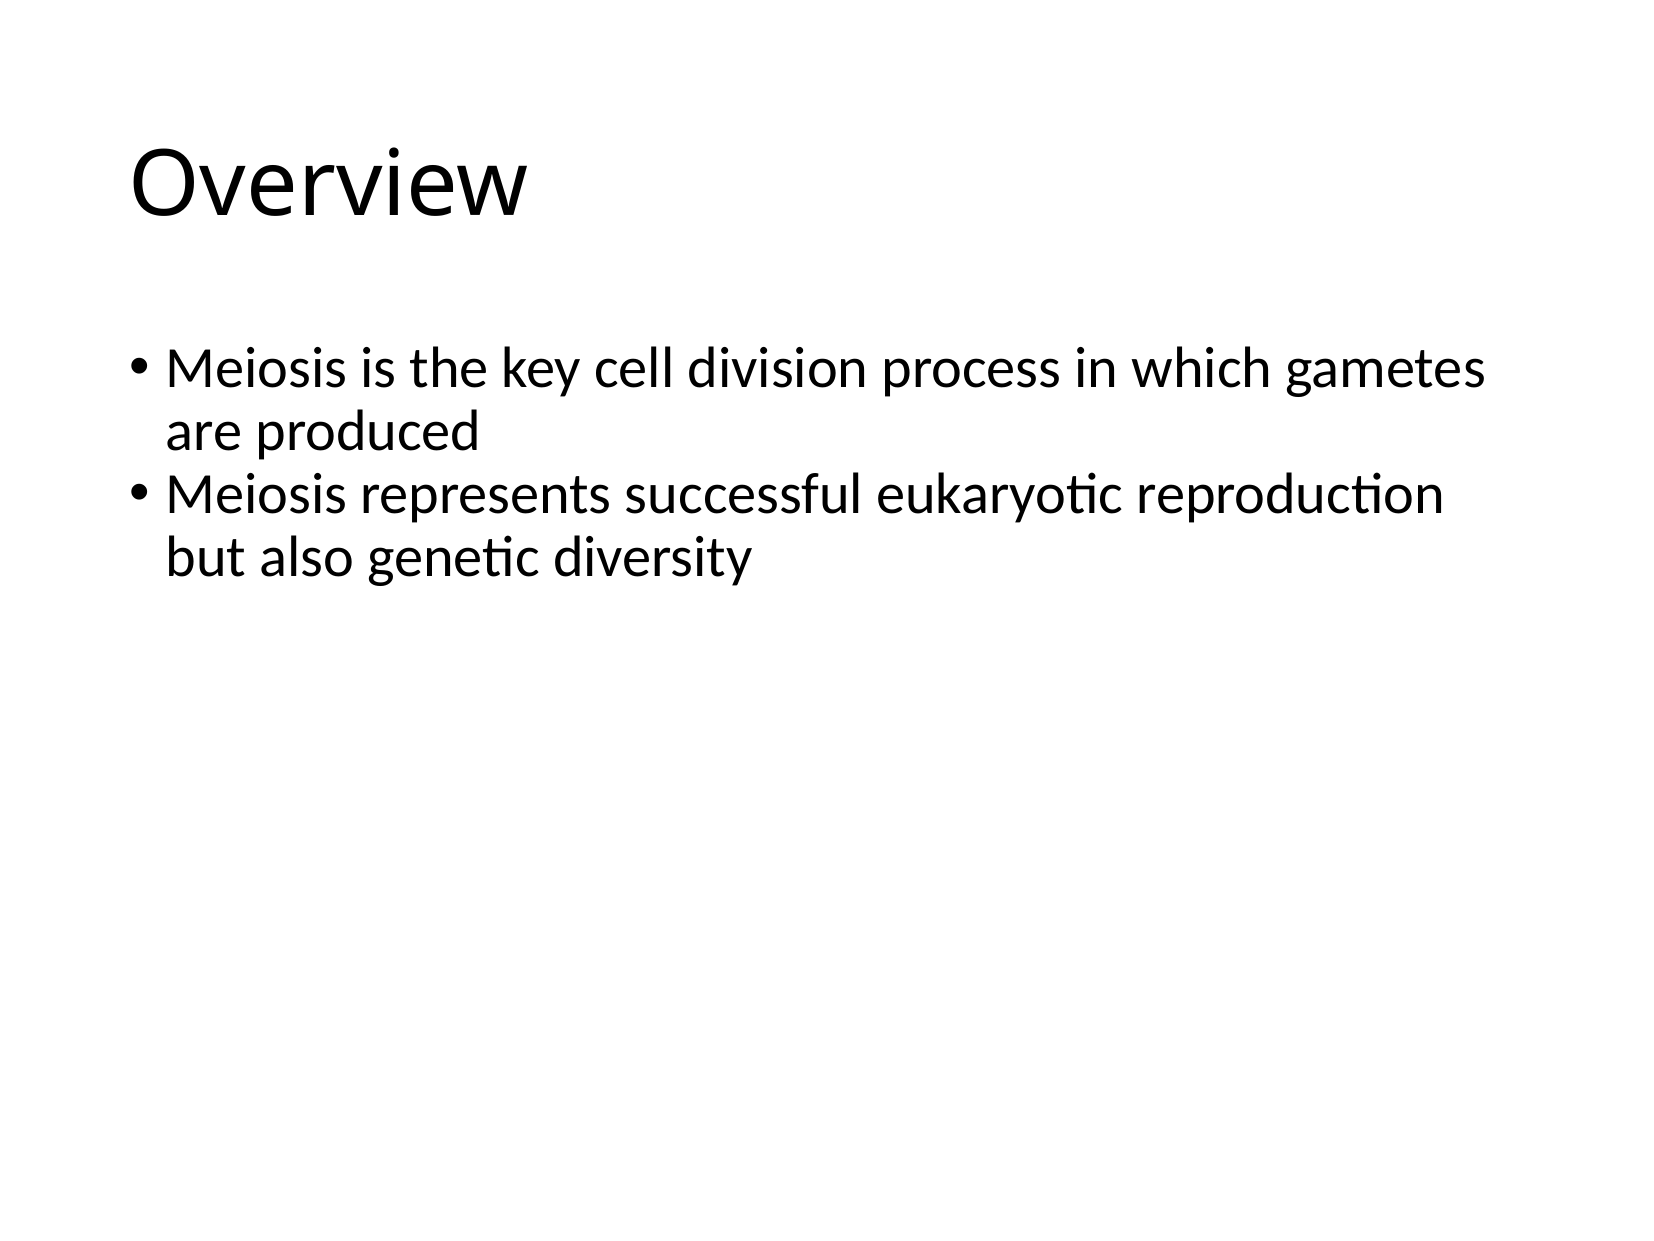

Overview
Meiosis is the key cell division process in which gametes are produced
Meiosis represents successful eukaryotic reproduction but also genetic diversity